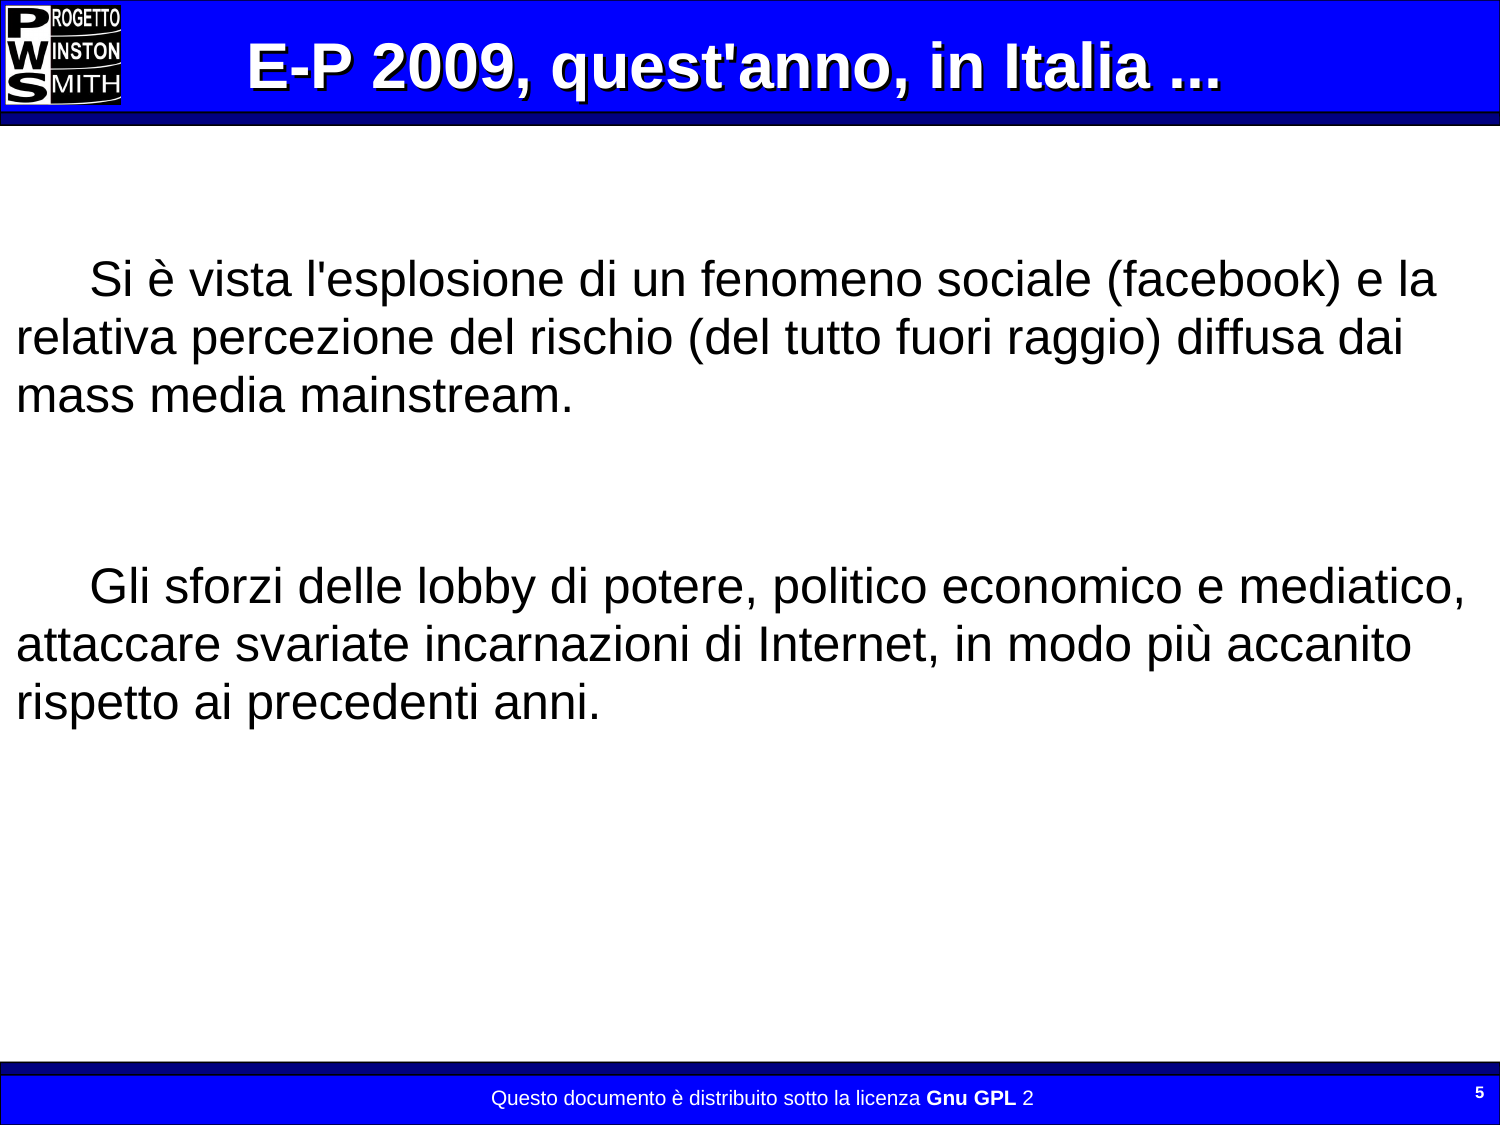

E-P 2009, quest'anno, in Italia ...
	Si è vista l'esplosione di un fenomeno sociale (facebook) e la relativa percezione del rischio (del tutto fuori raggio) diffusa dai mass media mainstream.
	Gli sforzi delle lobby di potere, politico economico e mediatico, attaccare svariate incarnazioni di Internet, in modo più accanito rispetto ai precedenti anni.